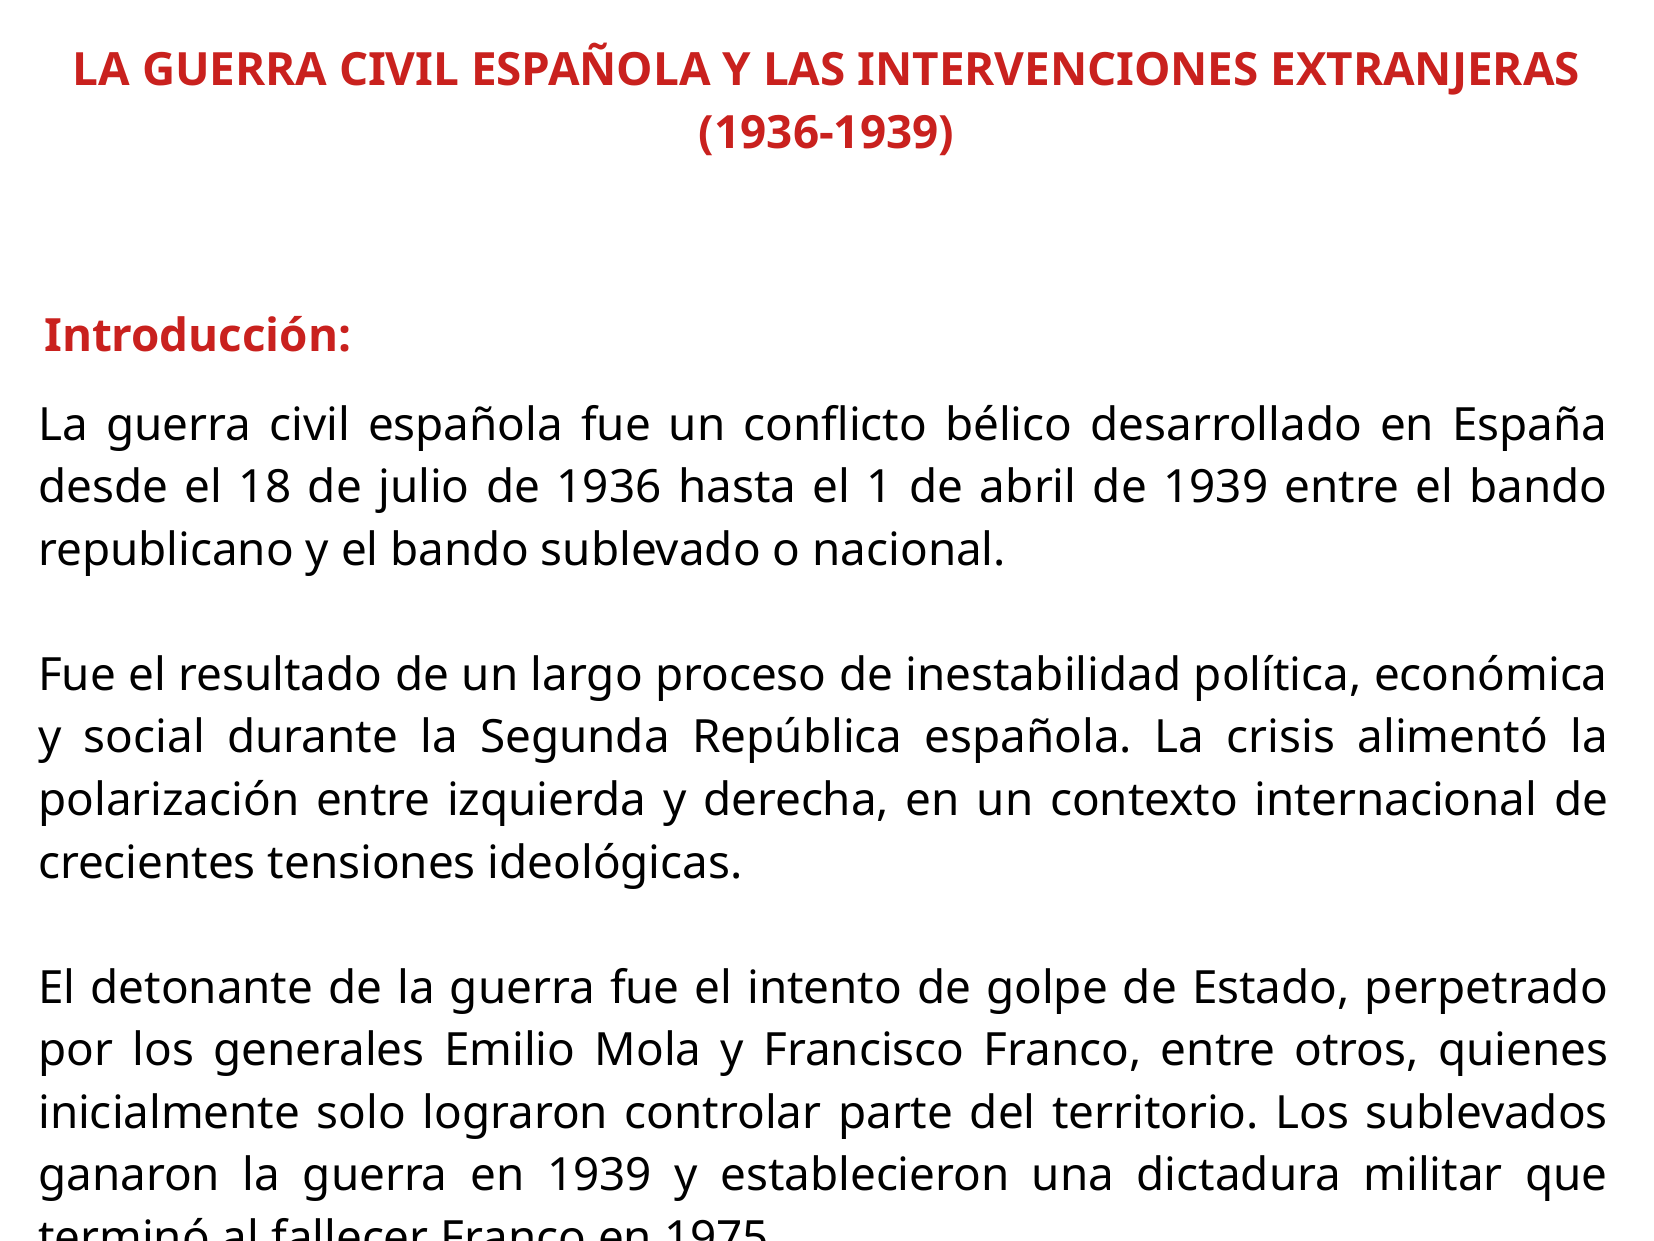

La Guerra Civil Española y las intervenciones extranjeras
(1936-1939)
Introducción:
La guerra civil española fue un conflicto bélico desarrollado en España desde el 18 de julio de 1936 hasta el 1 de abril de 1939 entre el bando republicano y el bando sublevado o nacional.
Fue el resultado de un largo proceso de inestabilidad política, económica y social durante la Segunda República española. La crisis alimentó la polarización entre izquierda y derecha, en un contexto internacional de crecientes tensiones ideológicas.
El detonante de la guerra fue el intento de golpe de Estado, perpetrado por los generales Emilio Mola y Francisco Franco, entre otros, quienes inicialmente solo lograron controlar parte del territorio. Los sublevados ganaron la guerra en 1939 y establecieron una dictadura militar que terminó al fallecer Franco en 1975.